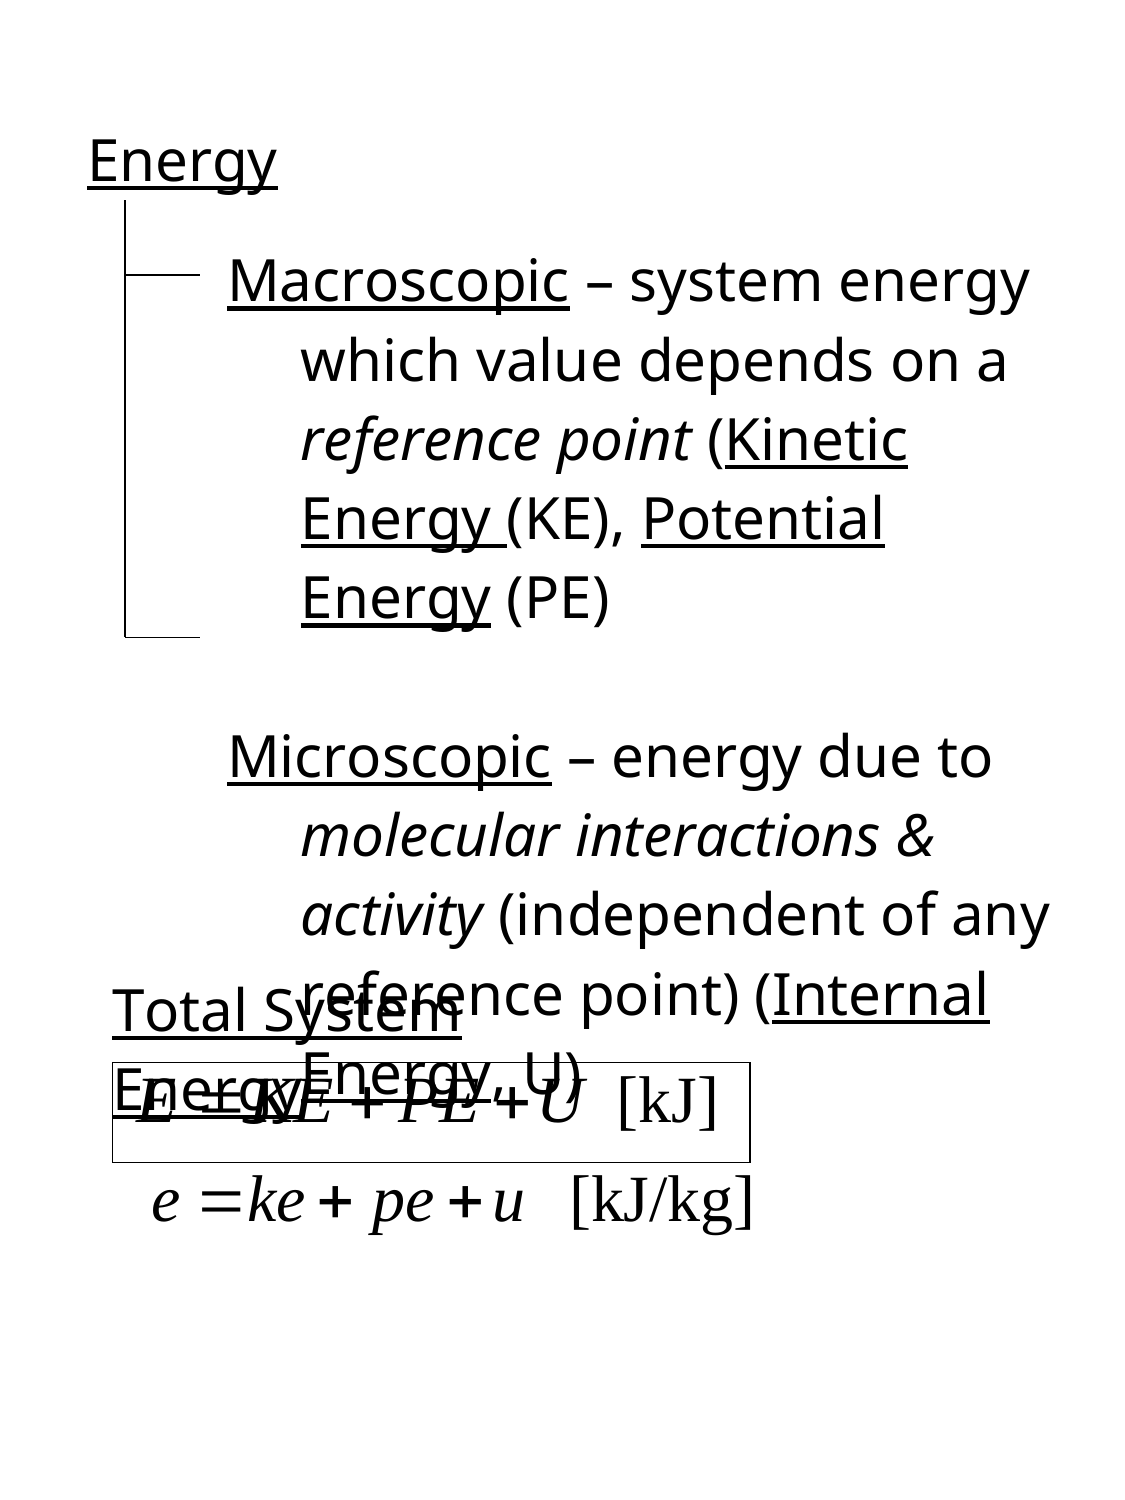

Energy
Macroscopic – system energy which value depends on a reference point (Kinetic Energy (KE), Potential Energy (PE)
Microscopic – energy due to molecular interactions & activity (independent of any reference point) (Internal Energy, U)
Total System Energy